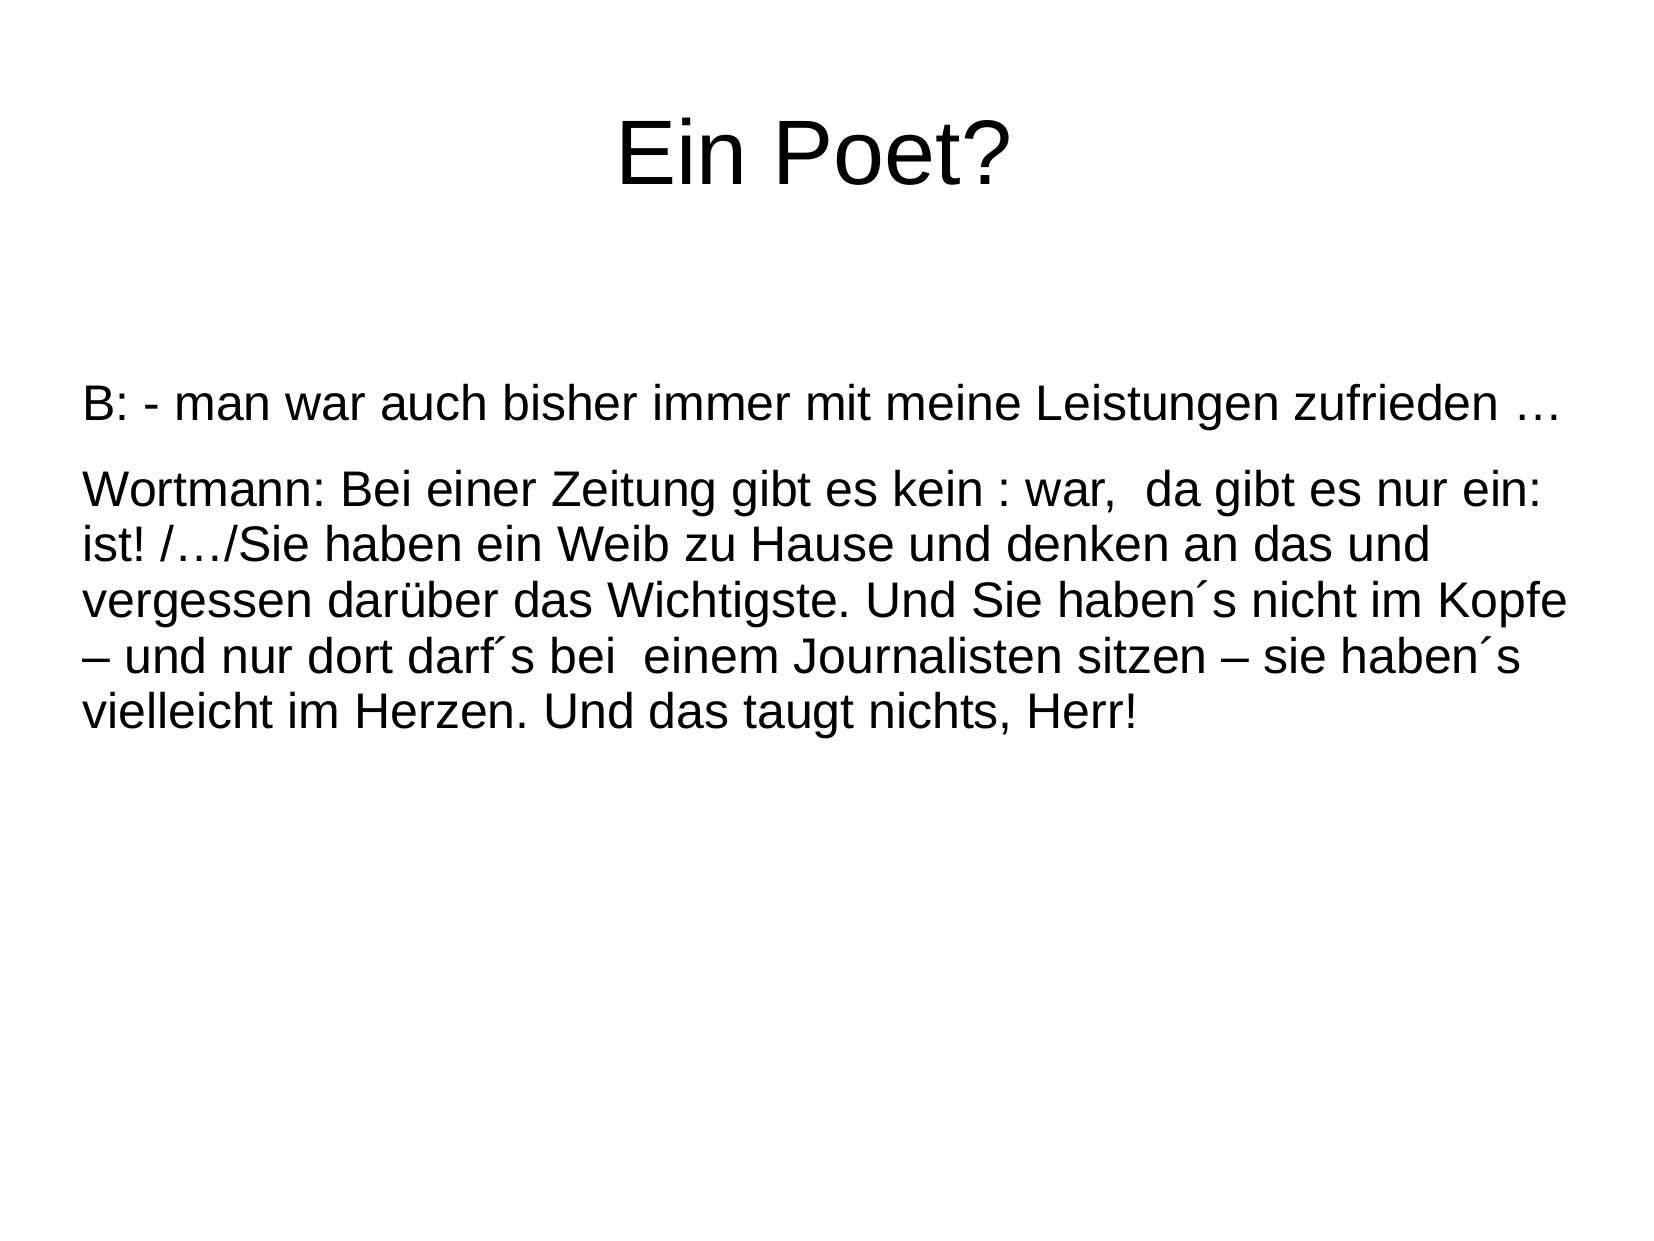

# Ein Poet?
B: - man war auch bisher immer mit meine Leistungen zufrieden …
Wortmann: Bei einer Zeitung gibt es kein : war, da gibt es nur ein: ist! /…/Sie haben ein Weib zu Hause und denken an das und vergessen darüber das Wichtigste. Und Sie haben´s nicht im Kopfe – und nur dort darf´s bei einem Journalisten sitzen – sie haben´s vielleicht im Herzen. Und das taugt nichts, Herr!